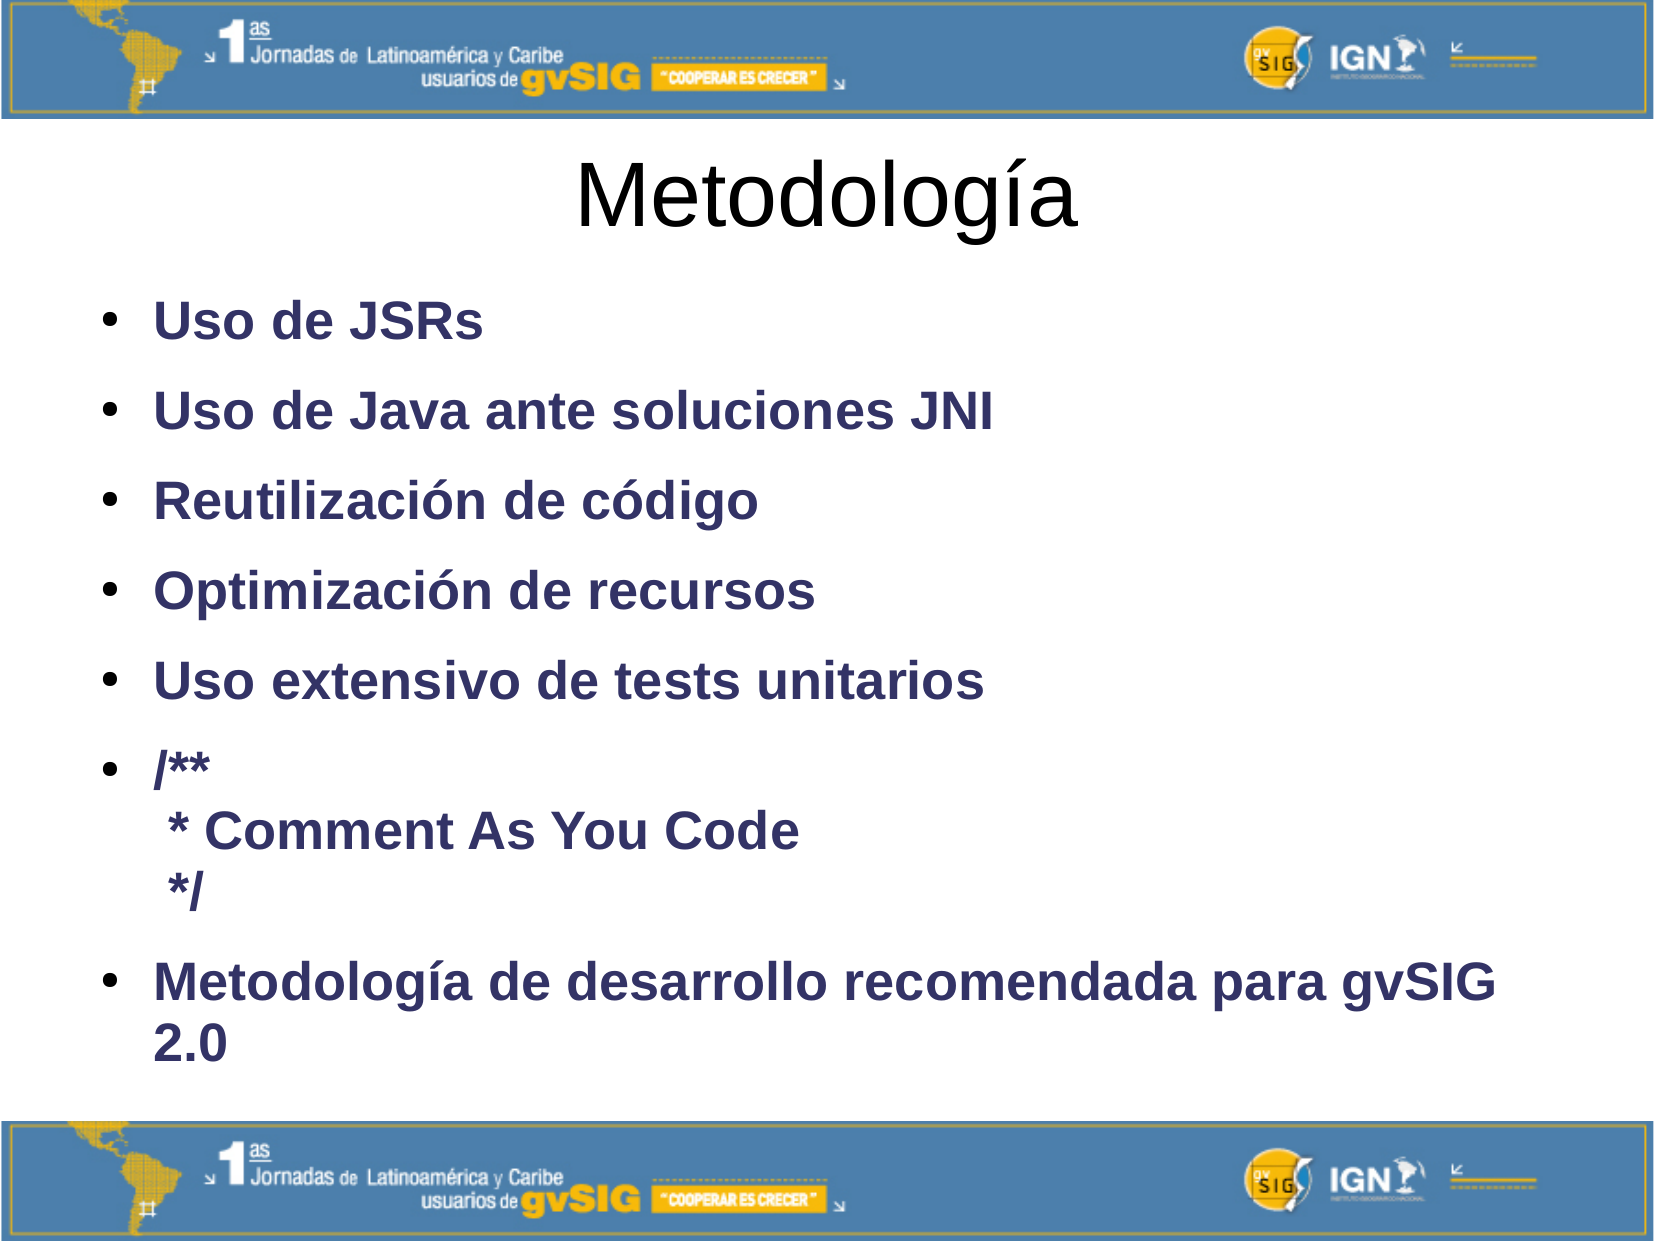

# Metodología
Uso de JSRs
Uso de Java ante soluciones JNI
Reutilización de código
Optimización de recursos
Uso extensivo de tests unitarios
/**
 * Comment As You Code
 */
Metodología de desarrollo recomendada para gvSIG 2.0